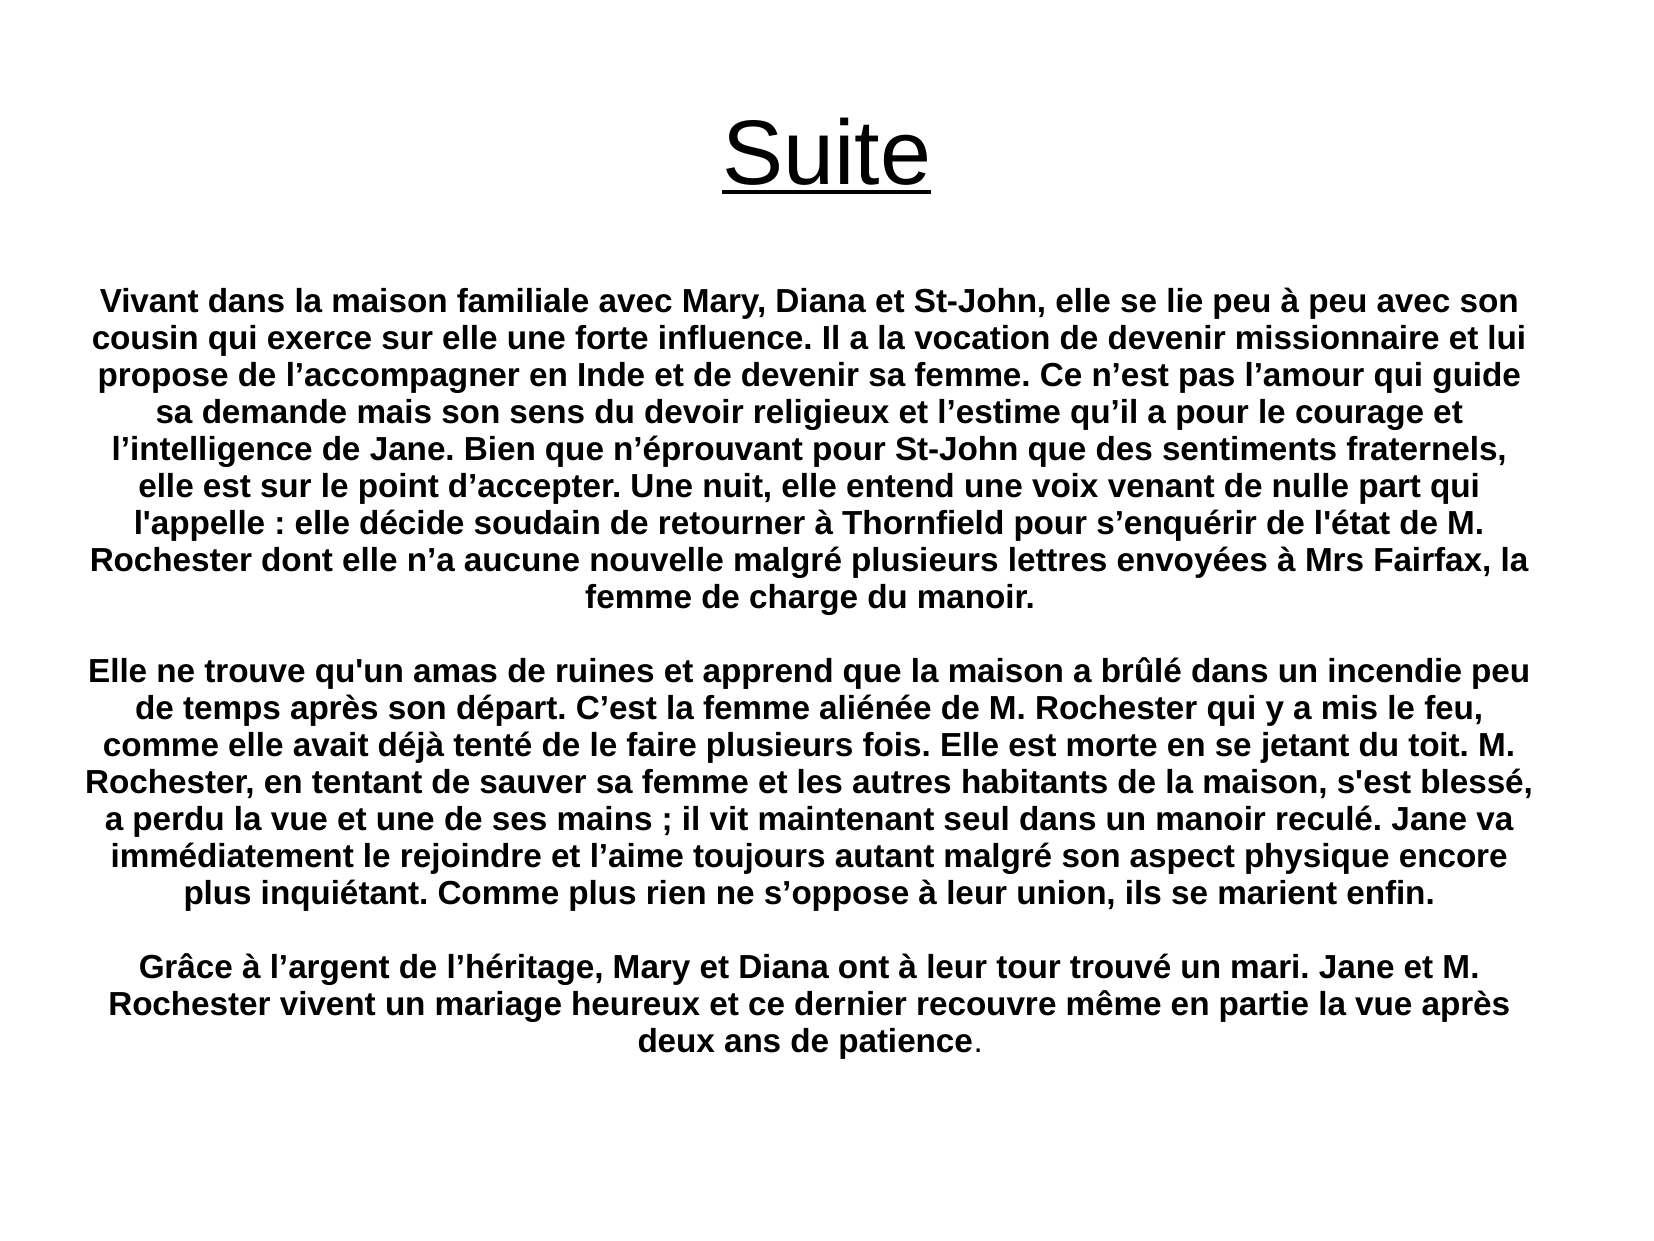

# Suite
Vivant dans la maison familiale avec Mary, Diana et St-John, elle se lie peu à peu avec son cousin qui exerce sur elle une forte influence. Il a la vocation de devenir missionnaire et lui propose de l’accompagner en Inde et de devenir sa femme. Ce n’est pas l’amour qui guide sa demande mais son sens du devoir religieux et l’estime qu’il a pour le courage et l’intelligence de Jane. Bien que n’éprouvant pour St-John que des sentiments fraternels, elle est sur le point d’accepter. Une nuit, elle entend une voix venant de nulle part qui l'appelle : elle décide soudain de retourner à Thornfield pour s’enquérir de l'état de M. Rochester dont elle n’a aucune nouvelle malgré plusieurs lettres envoyées à Mrs Fairfax, la femme de charge du manoir.
Elle ne trouve qu'un amas de ruines et apprend que la maison a brûlé dans un incendie peu de temps après son départ. C’est la femme aliénée de M. Rochester qui y a mis le feu, comme elle avait déjà tenté de le faire plusieurs fois. Elle est morte en se jetant du toit. M. Rochester, en tentant de sauver sa femme et les autres habitants de la maison, s'est blessé, a perdu la vue et une de ses mains ; il vit maintenant seul dans un manoir reculé. Jane va immédiatement le rejoindre et l’aime toujours autant malgré son aspect physique encore plus inquiétant. Comme plus rien ne s’oppose à leur union, ils se marient enfin.
Grâce à l’argent de l’héritage, Mary et Diana ont à leur tour trouvé un mari. Jane et M. Rochester vivent un mariage heureux et ce dernier recouvre même en partie la vue après deux ans de patience.